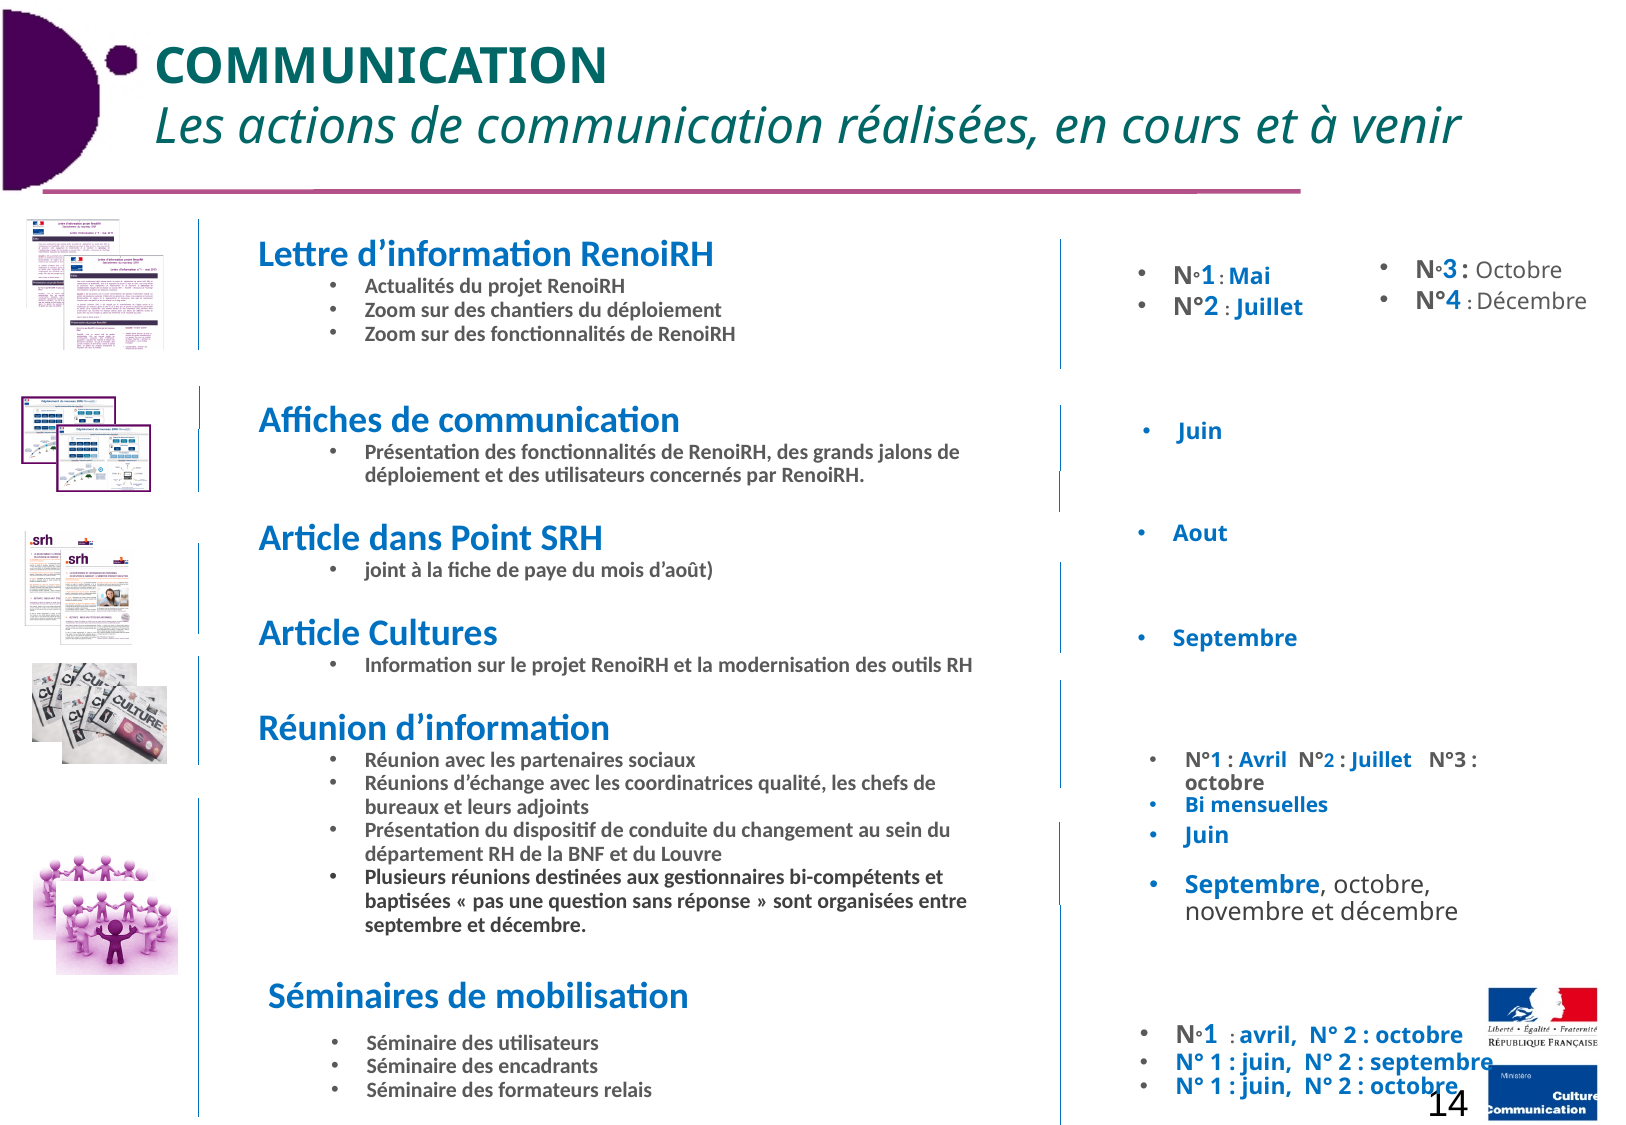

COMMUNICATION
Les actions de communication réalisées, en cours et à venir
N°3 : Octobre
N°4 : Décembre
N°1 : Mai
N°2 : Juillet
Lettre d’information RenoiRH
Actualités du projet RenoiRH
Zoom sur des chantiers du déploiement
Zoom sur des fonctionnalités de RenoiRH
Juin
Affiches de communication
Présentation des fonctionnalités de RenoiRH, des grands jalons de déploiement et des utilisateurs concernés par RenoiRH.
Article dans Point SRH
joint à la fiche de paye du mois d’août)
Aout
Article Cultures
Information sur le projet RenoiRH et la modernisation des outils RH
Septembre
N°1 : Avril N°2 : Juillet N°3 : octobre
Bi mensuelles
Réunion d’information
Réunion avec les partenaires sociaux
Réunions d’échange avec les coordinatrices qualité, les chefs de bureaux et leurs adjoints
Présentation du dispositif de conduite du changement au sein du département RH de la BNF et du Louvre
Plusieurs réunions destinées aux gestionnaires bi-compétents et baptisées « pas une question sans réponse » sont organisées entre septembre et décembre.
Juin
Septembre, octobre, novembre et décembre
Séminaires de mobilisation
N°1 : avril, N° 2 : octobre
N° 1 : juin, N° 2 : septembre
N° 1 : juin, N° 2 : octobre
Séminaire des utilisateurs
Séminaire des encadrants
Séminaire des formateurs relais